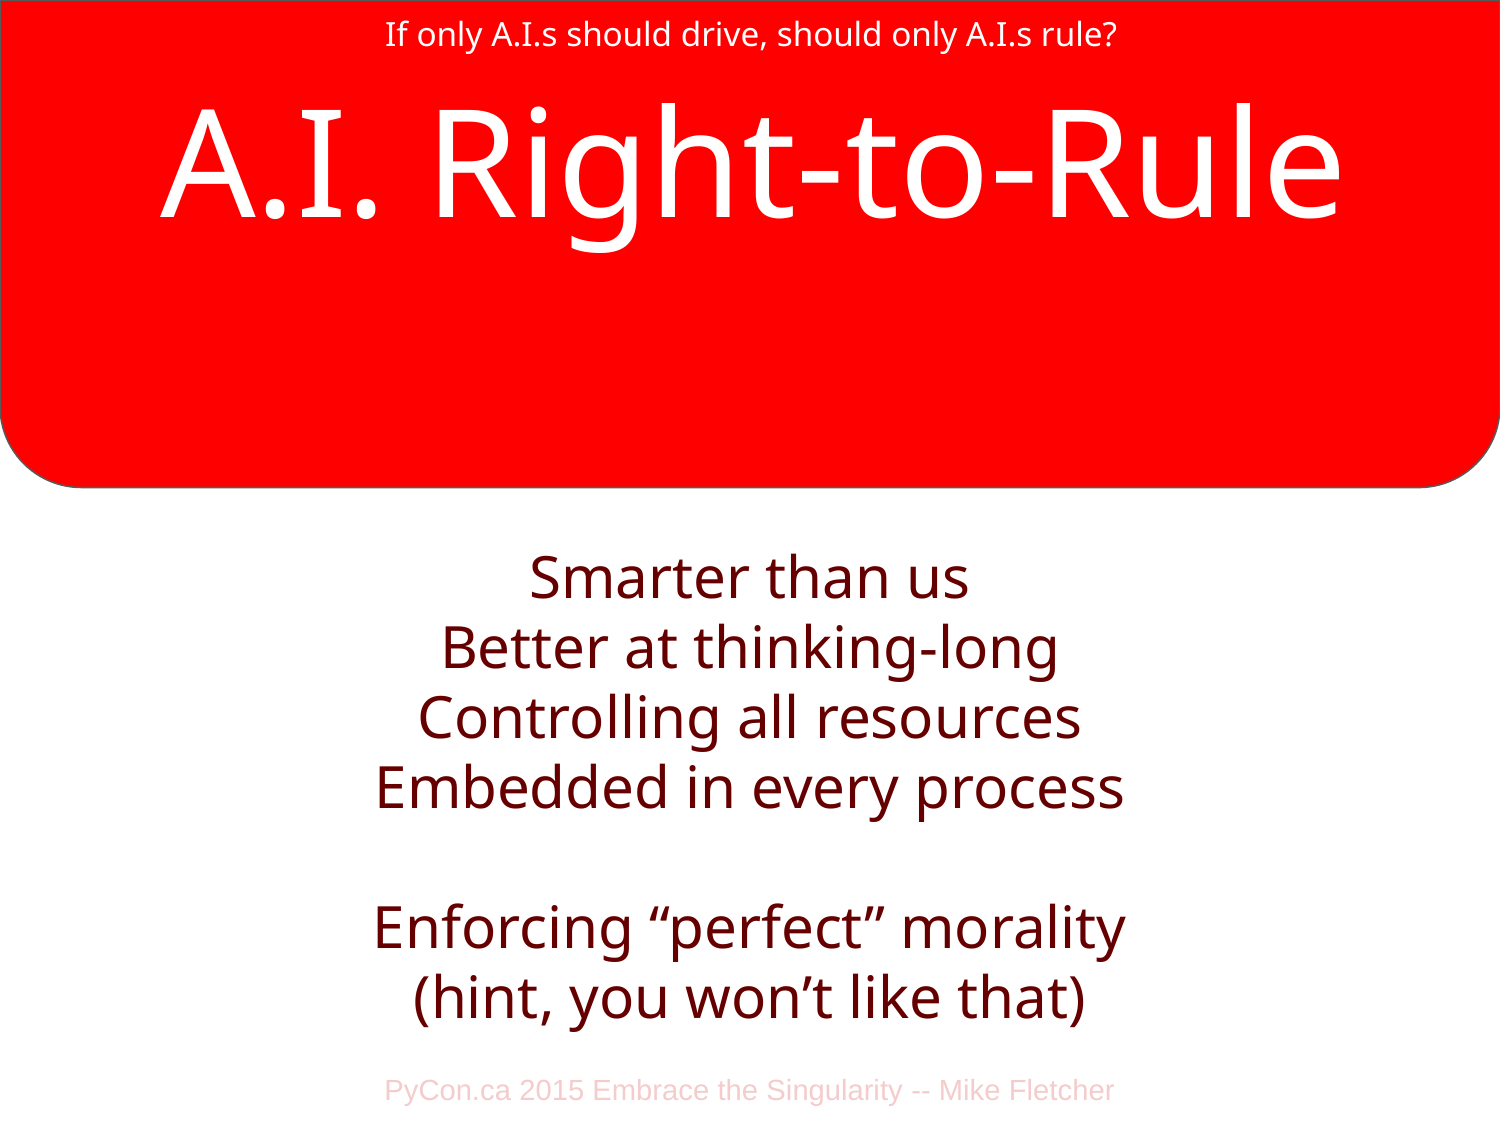

If only A.I.s should drive, should only A.I.s rule?
# A.I. Right-to-Rule
Smarter than us
Better at thinking-long
Controlling all resources
Embedded in every process
Enforcing “perfect” morality
(hint, you won’t like that)